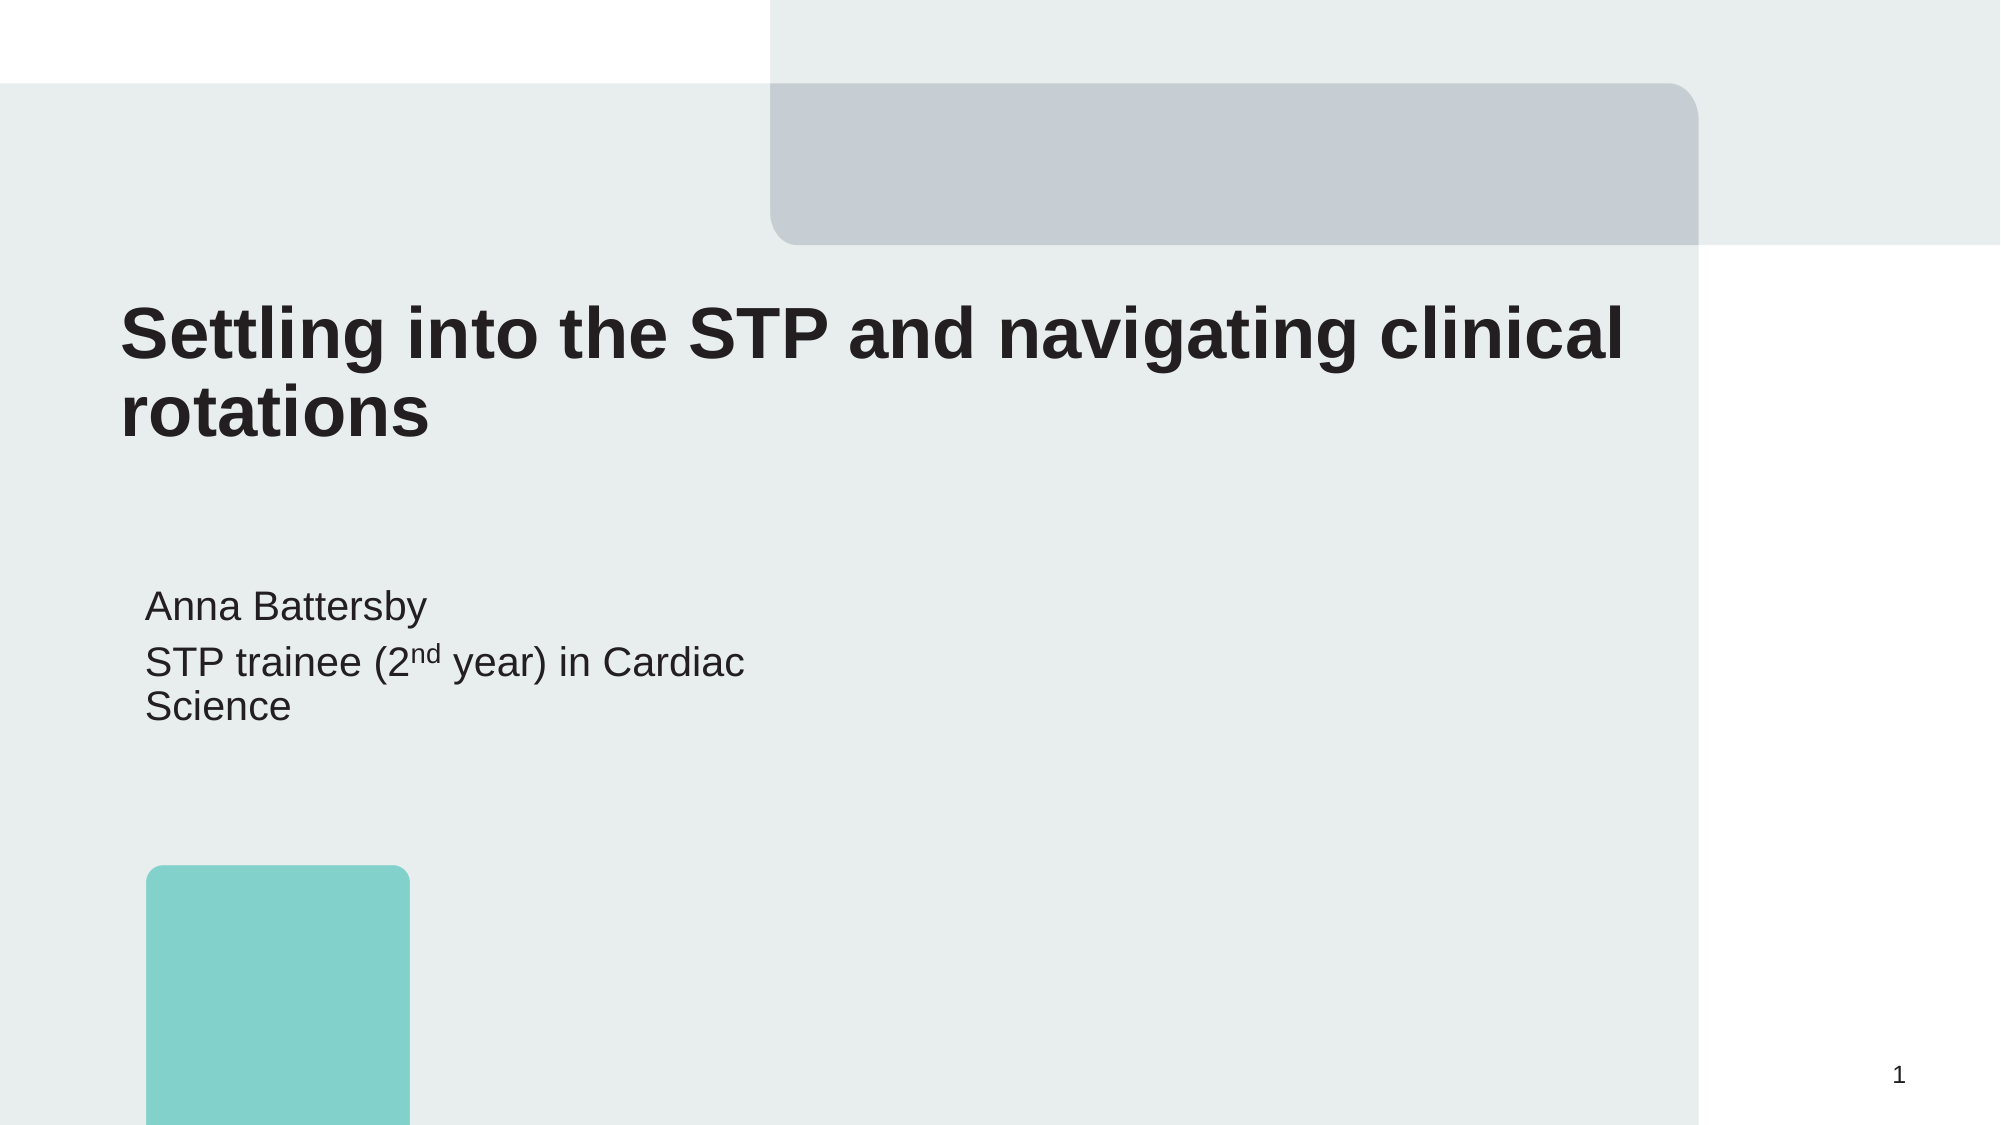

Settling into the STP and navigating clinical rotations
# Anna Battersby
STP trainee (2nd year) in Cardiac Science